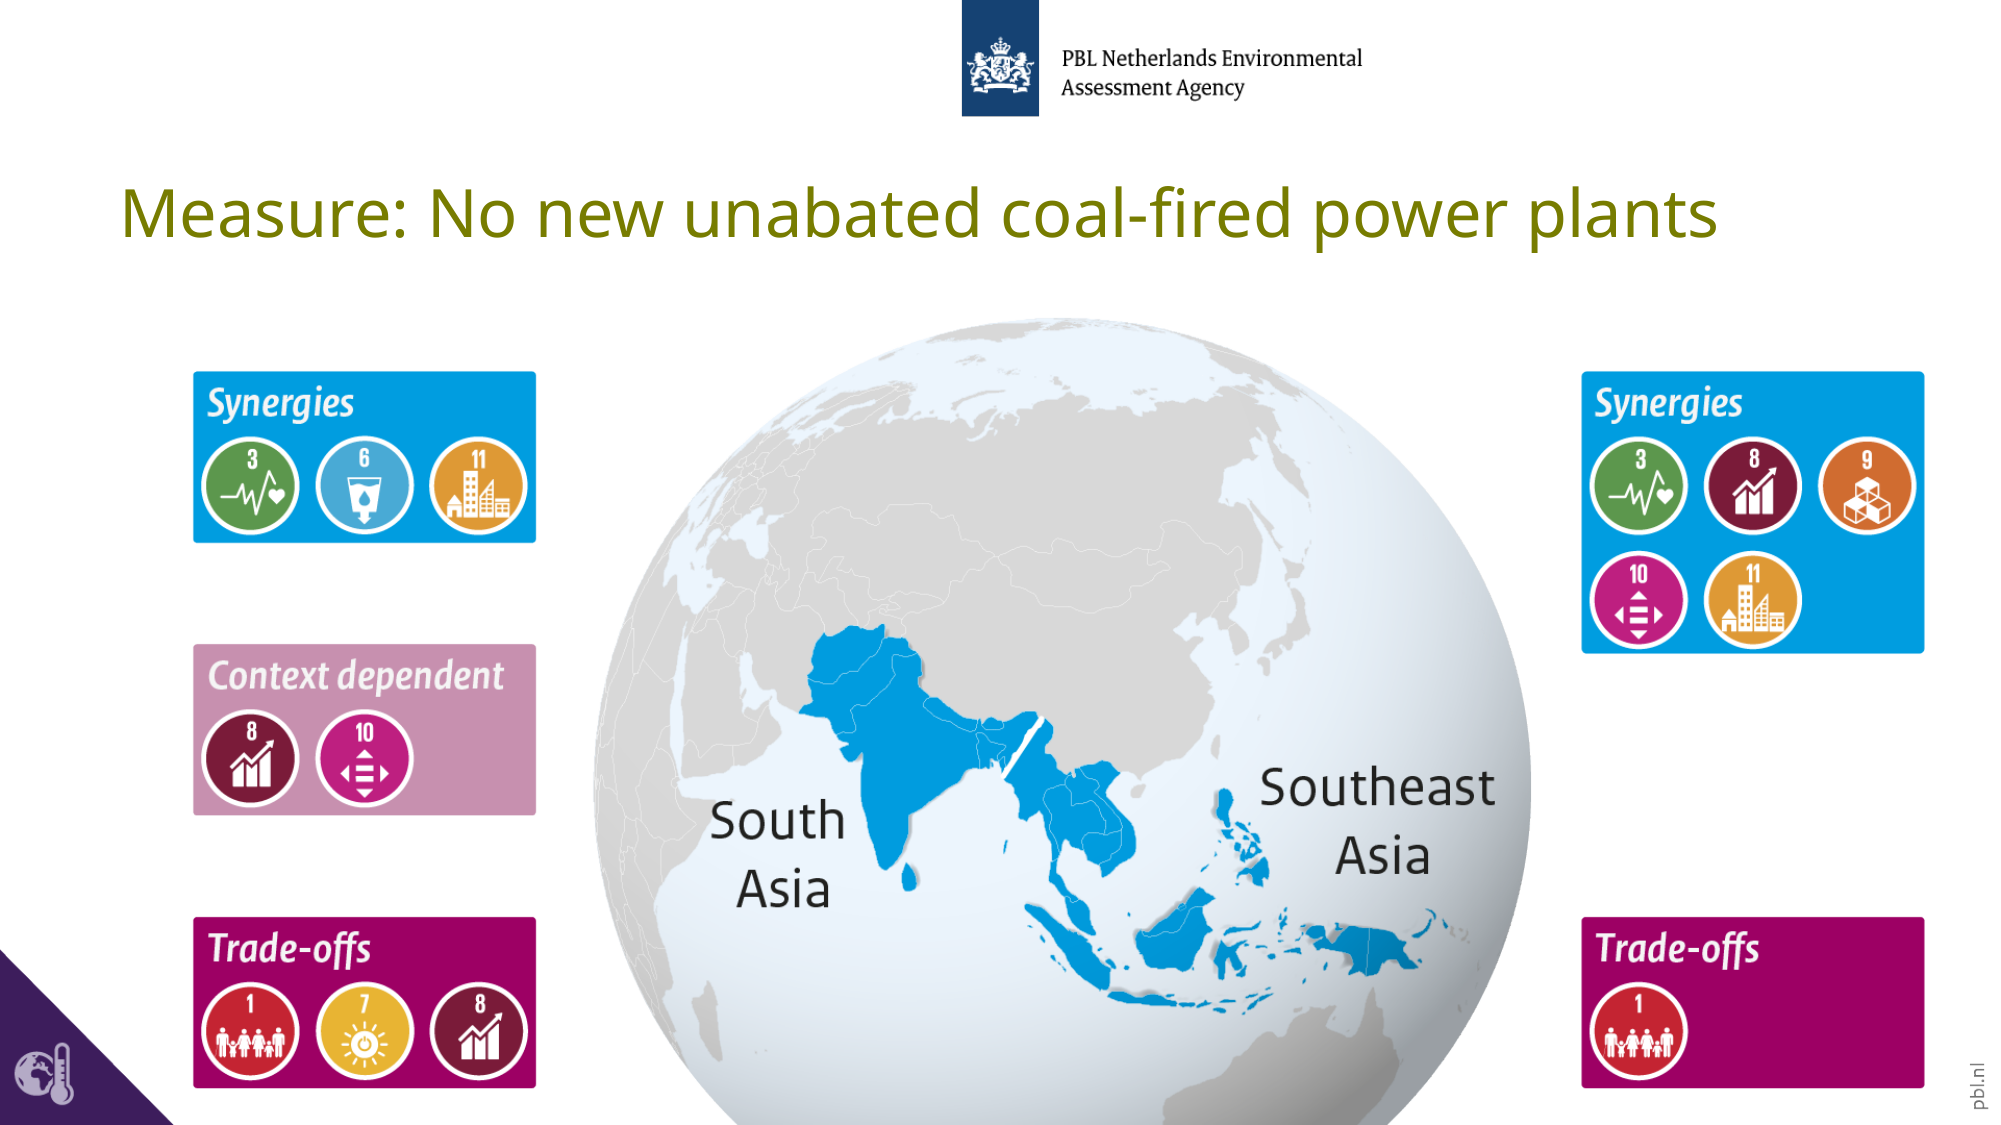

# Measure: No new unabated coal-fired power plants